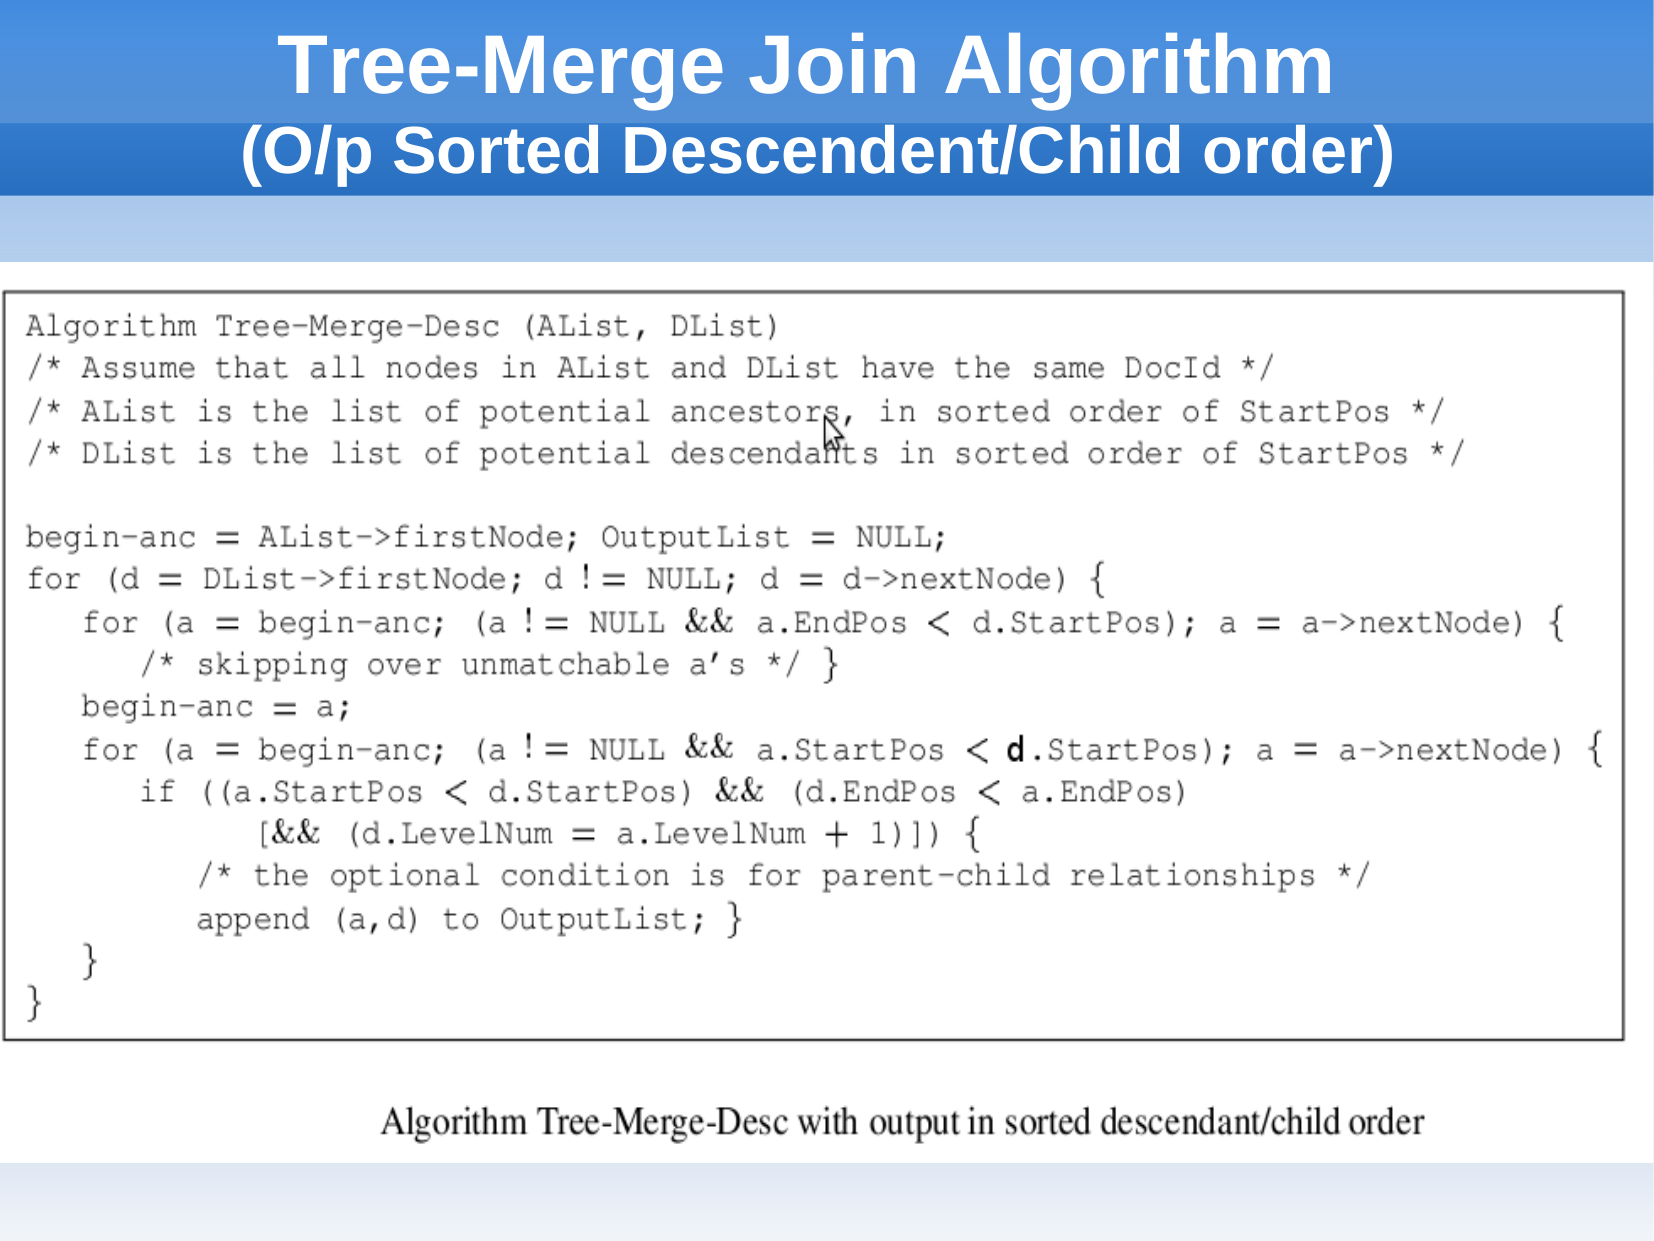

# Tree-Merge Join Algorithm (O/p Sorted Descendent/Child order)‏